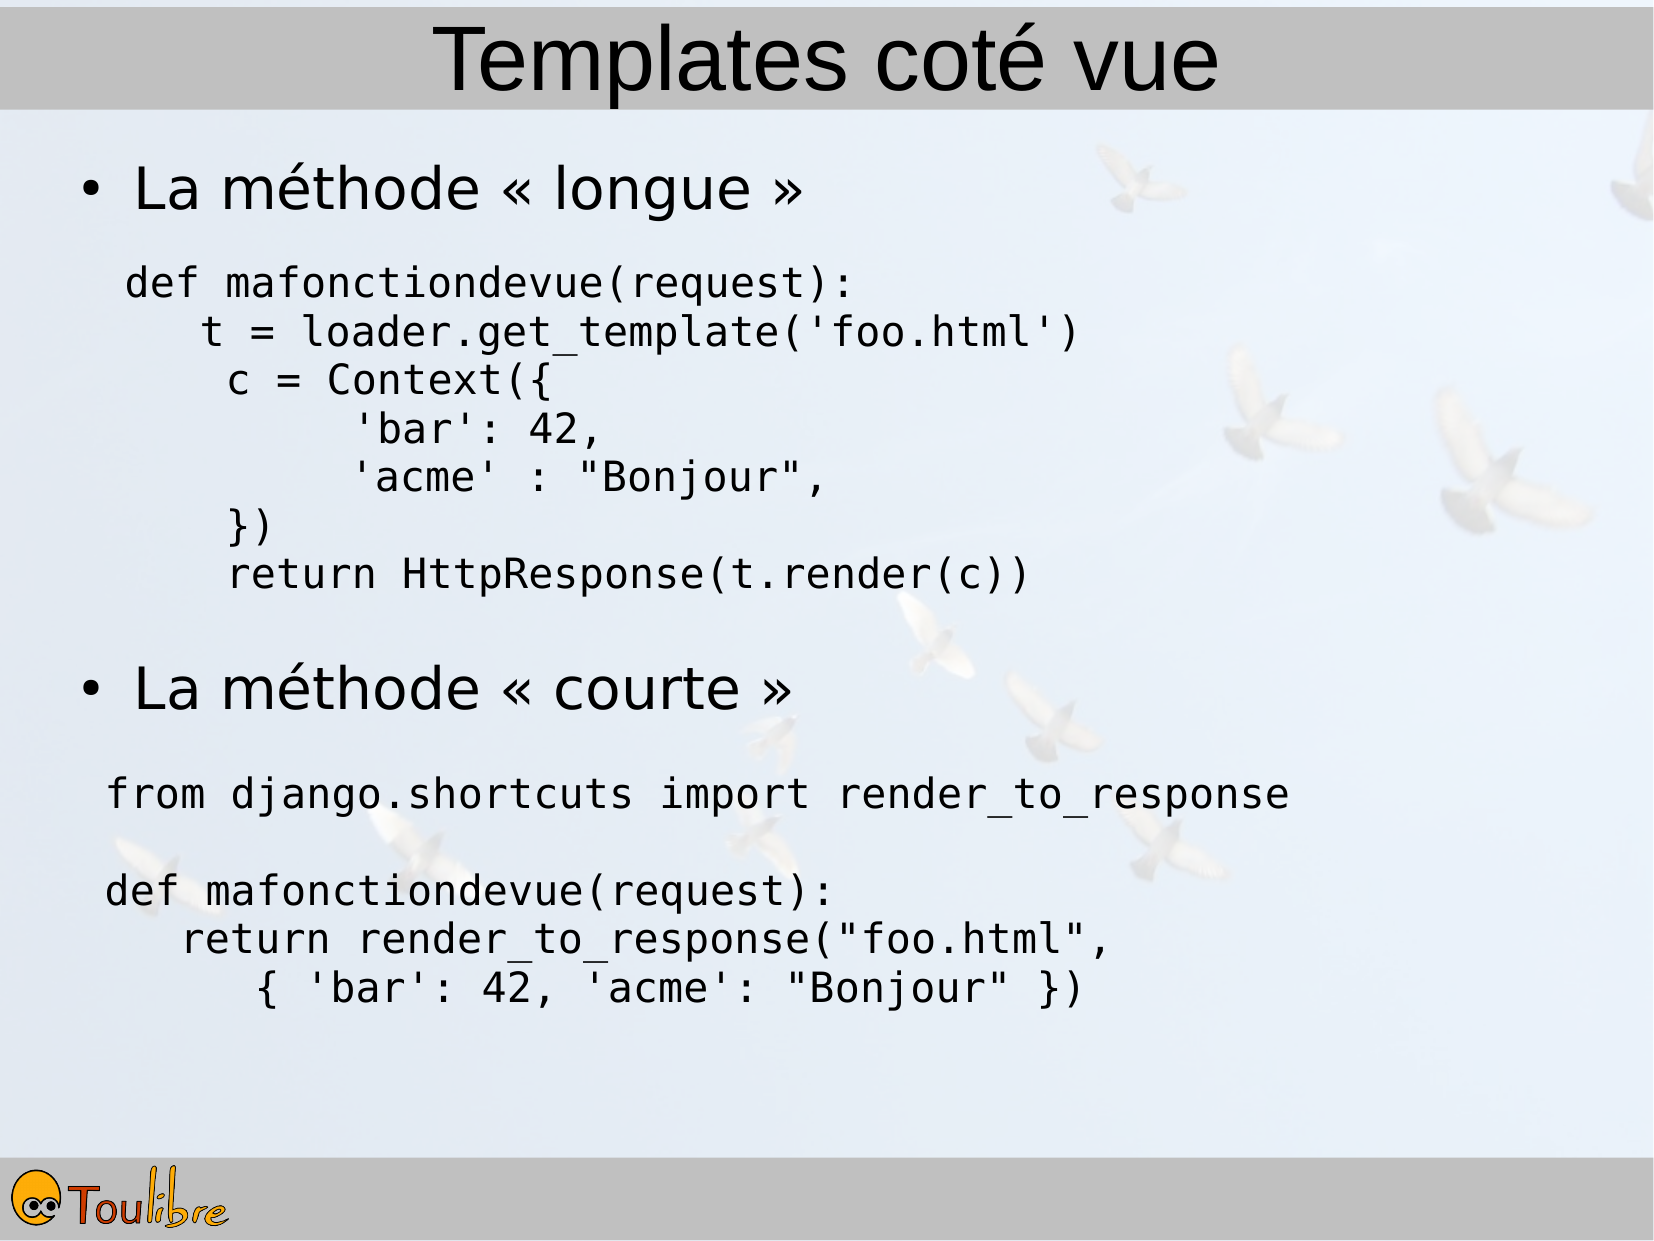

# Templates coté vue
La méthode « longue »
La méthode « courte »
def mafonctiondevue(request):
	t = loader.get_template('foo.html')
 c = Context({
 'bar': 42,
			'acme' : "Bonjour",
 })
 return HttpResponse(t.render(c))
from django.shortcuts import render_to_response
def mafonctiondevue(request):
	return render_to_response("foo.html",
		{ 'bar': 42, 'acme': "Bonjour" })